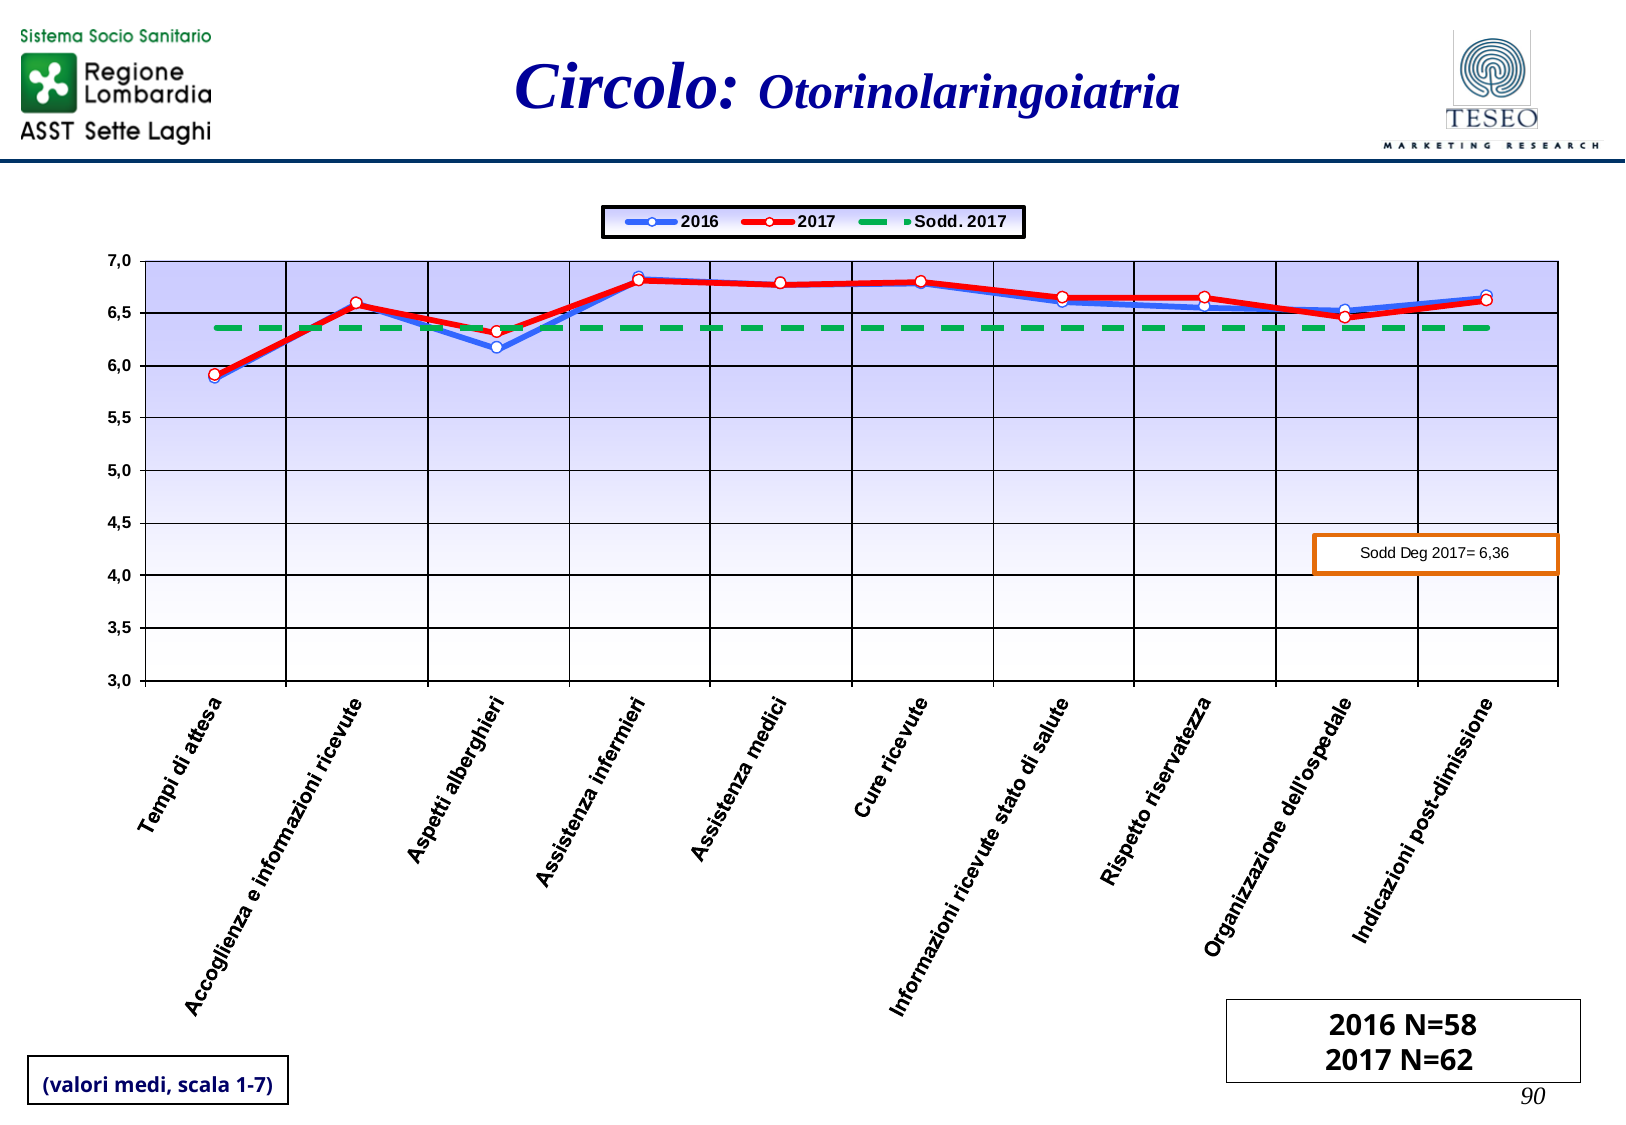

Circolo: Otorinolaringoiatria
2016 N=58
2017 N=62
(valori medi, scala 1-7)